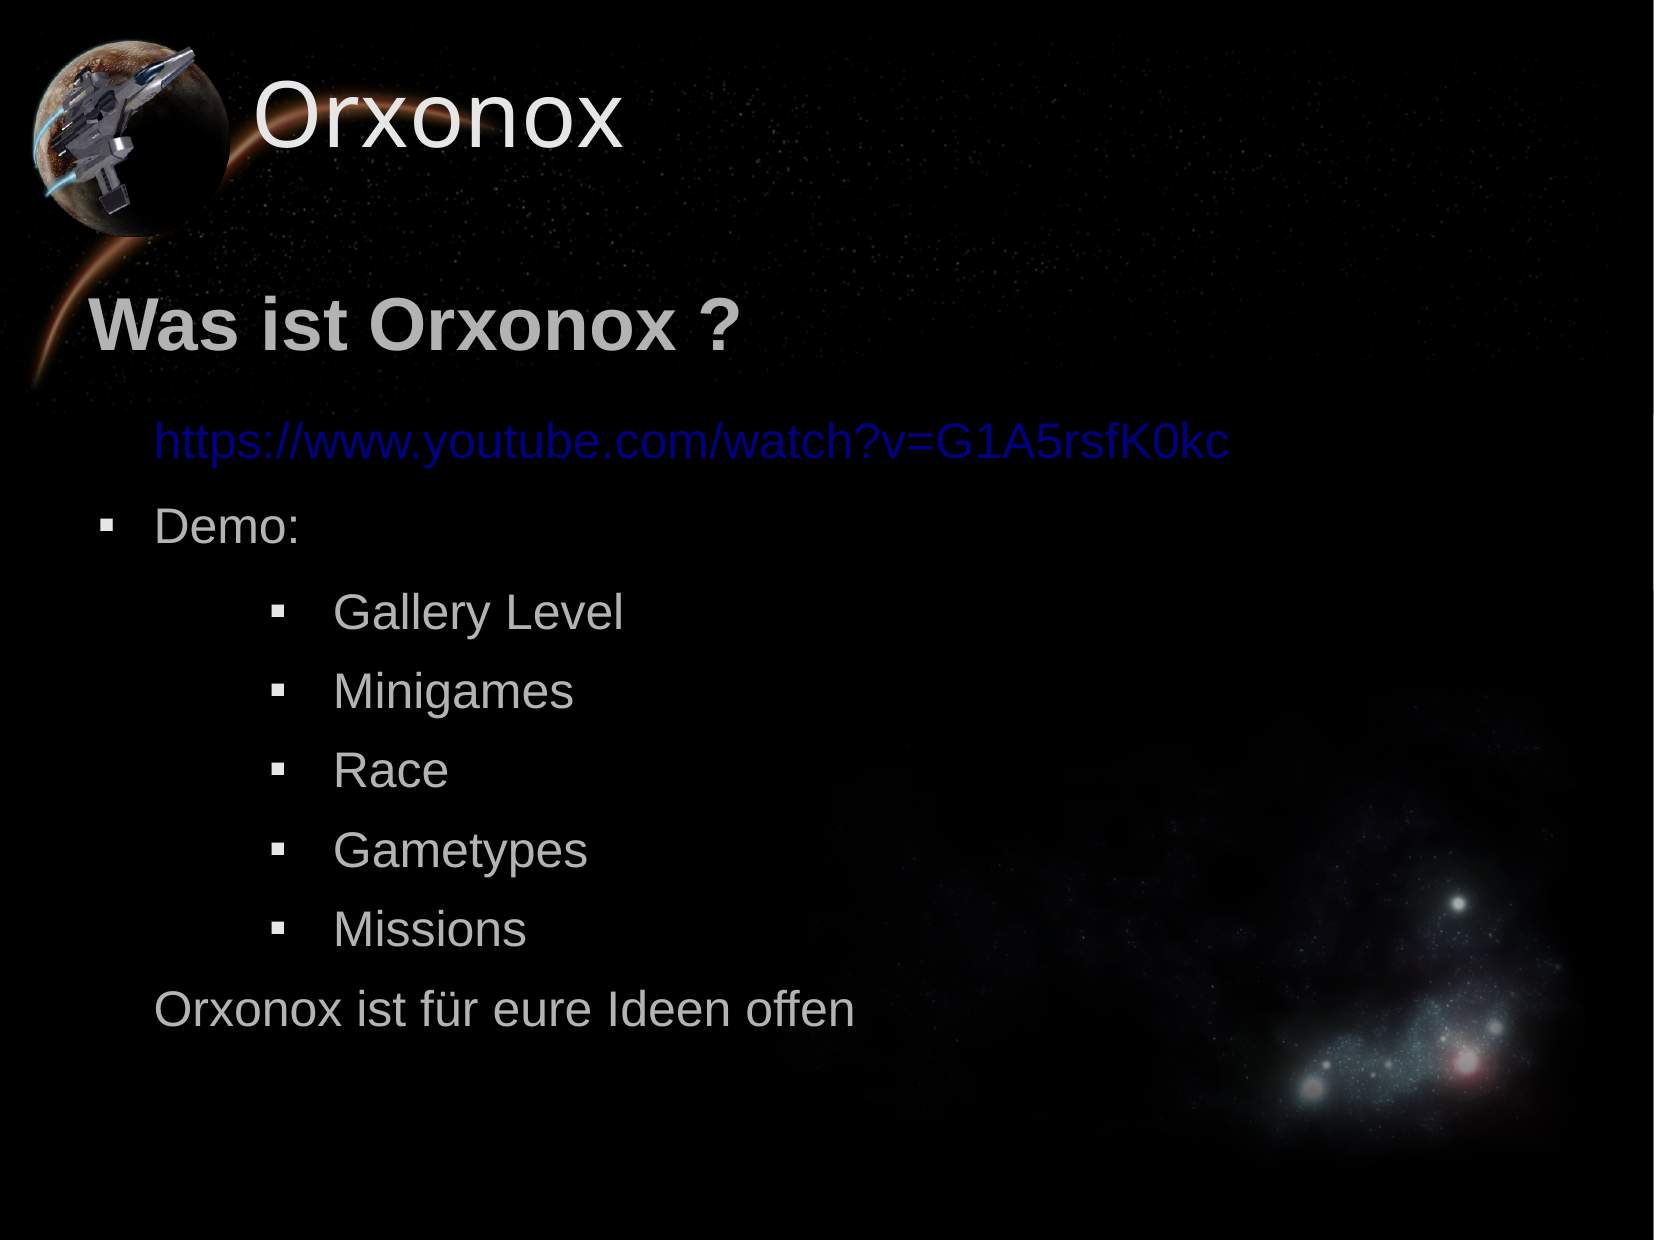

# Was ist Orxonox ?
https://www.youtube.com/watch?v=G1A5rsfK0kc
Demo:
 Gallery Level
 Minigames
 Race
 Gametypes
 Missions
Orxonox ist für eure Ideen offen